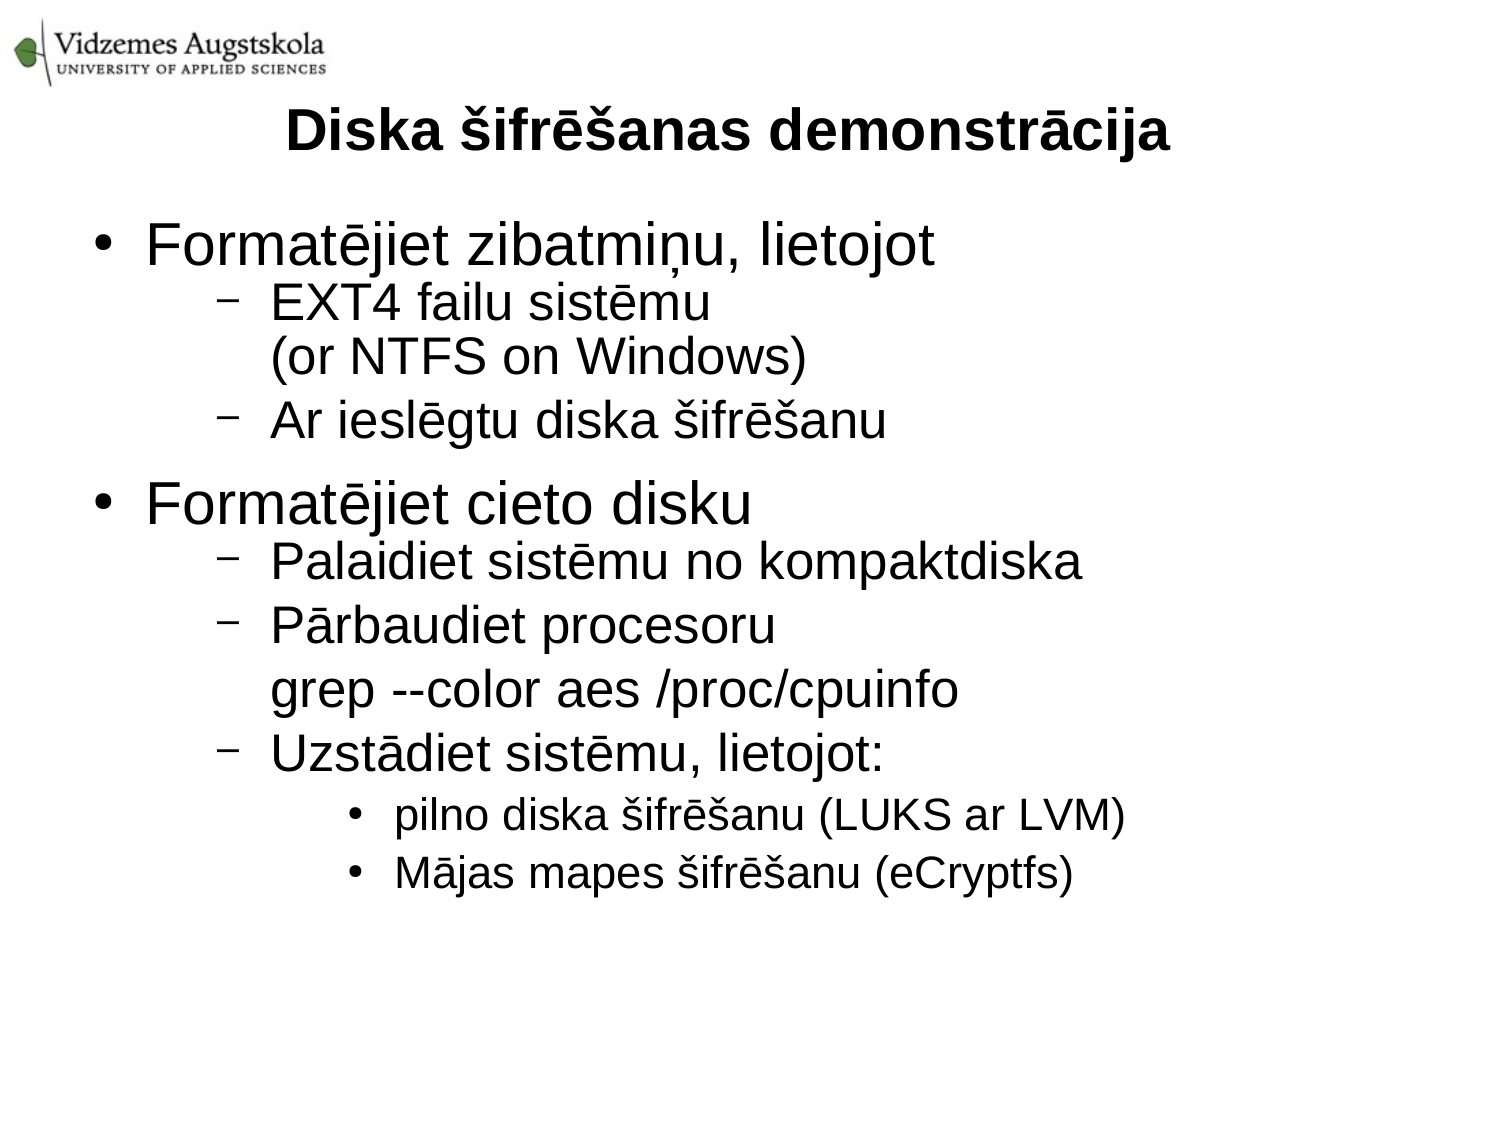

# Diska šifrēšanas demonstrācija
Formatējiet zibatmiņu, lietojot
EXT4 failu sistēmu
(or NTFS on Windows)
Ar ieslēgtu diska šifrēšanu
Formatējiet cieto disku
Palaidiet sistēmu no kompaktdiska
Pārbaudiet procesoru
grep --color aes /proc/cpuinfo
Uzstādiet sistēmu, lietojot:
pilno diska šifrēšanu (LUKS ar LVM)
Mājas mapes šifrēšanu (eCryptfs)